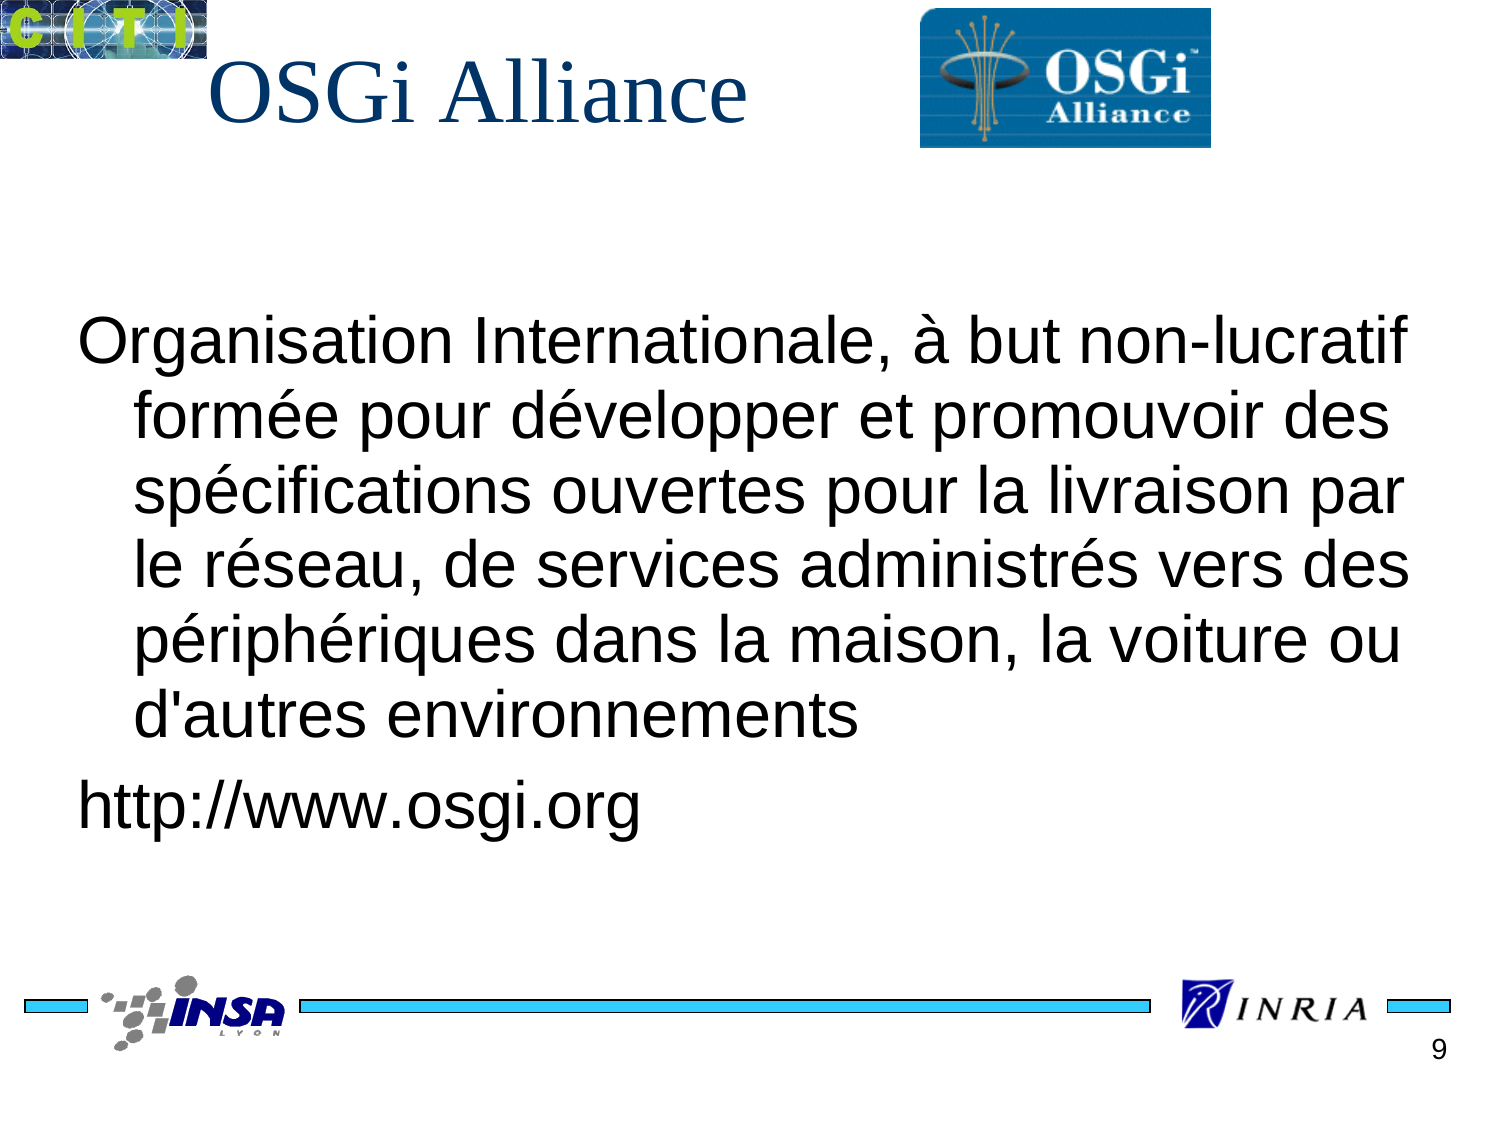

# OSGi Alliance
Organisation Internationale, à but non-lucratif formée pour développer et promouvoir des spécifications ouvertes pour la livraison par le réseau, de services administrés vers des périphériques dans la maison, la voiture ou d'autres environnements
http://www.osgi.org
9